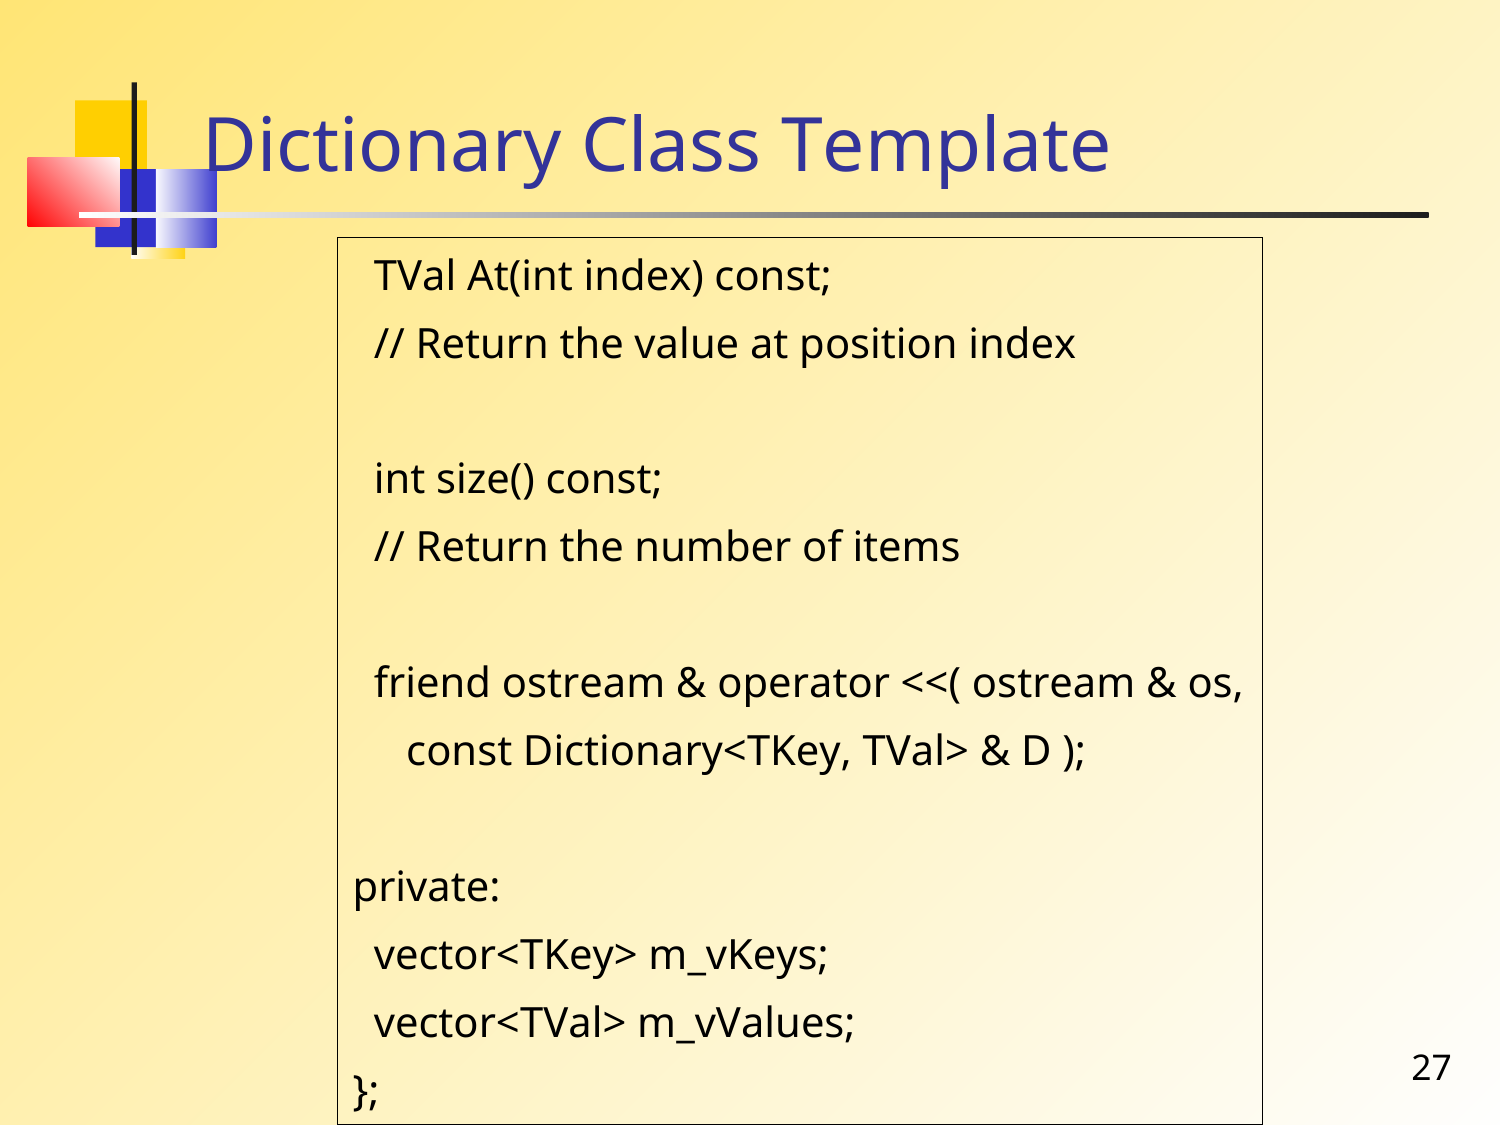

# Dictionary Class Template
 TVal At(int index) const;
 // Return the value at position index
 int size() const;
 // Return the number of items
 friend ostream & operator <<( ostream & os,
 const Dictionary<TKey, TVal> & D );
private:
 vector<TKey> m_vKeys;
 vector<TVal> m_vValues;
};
27